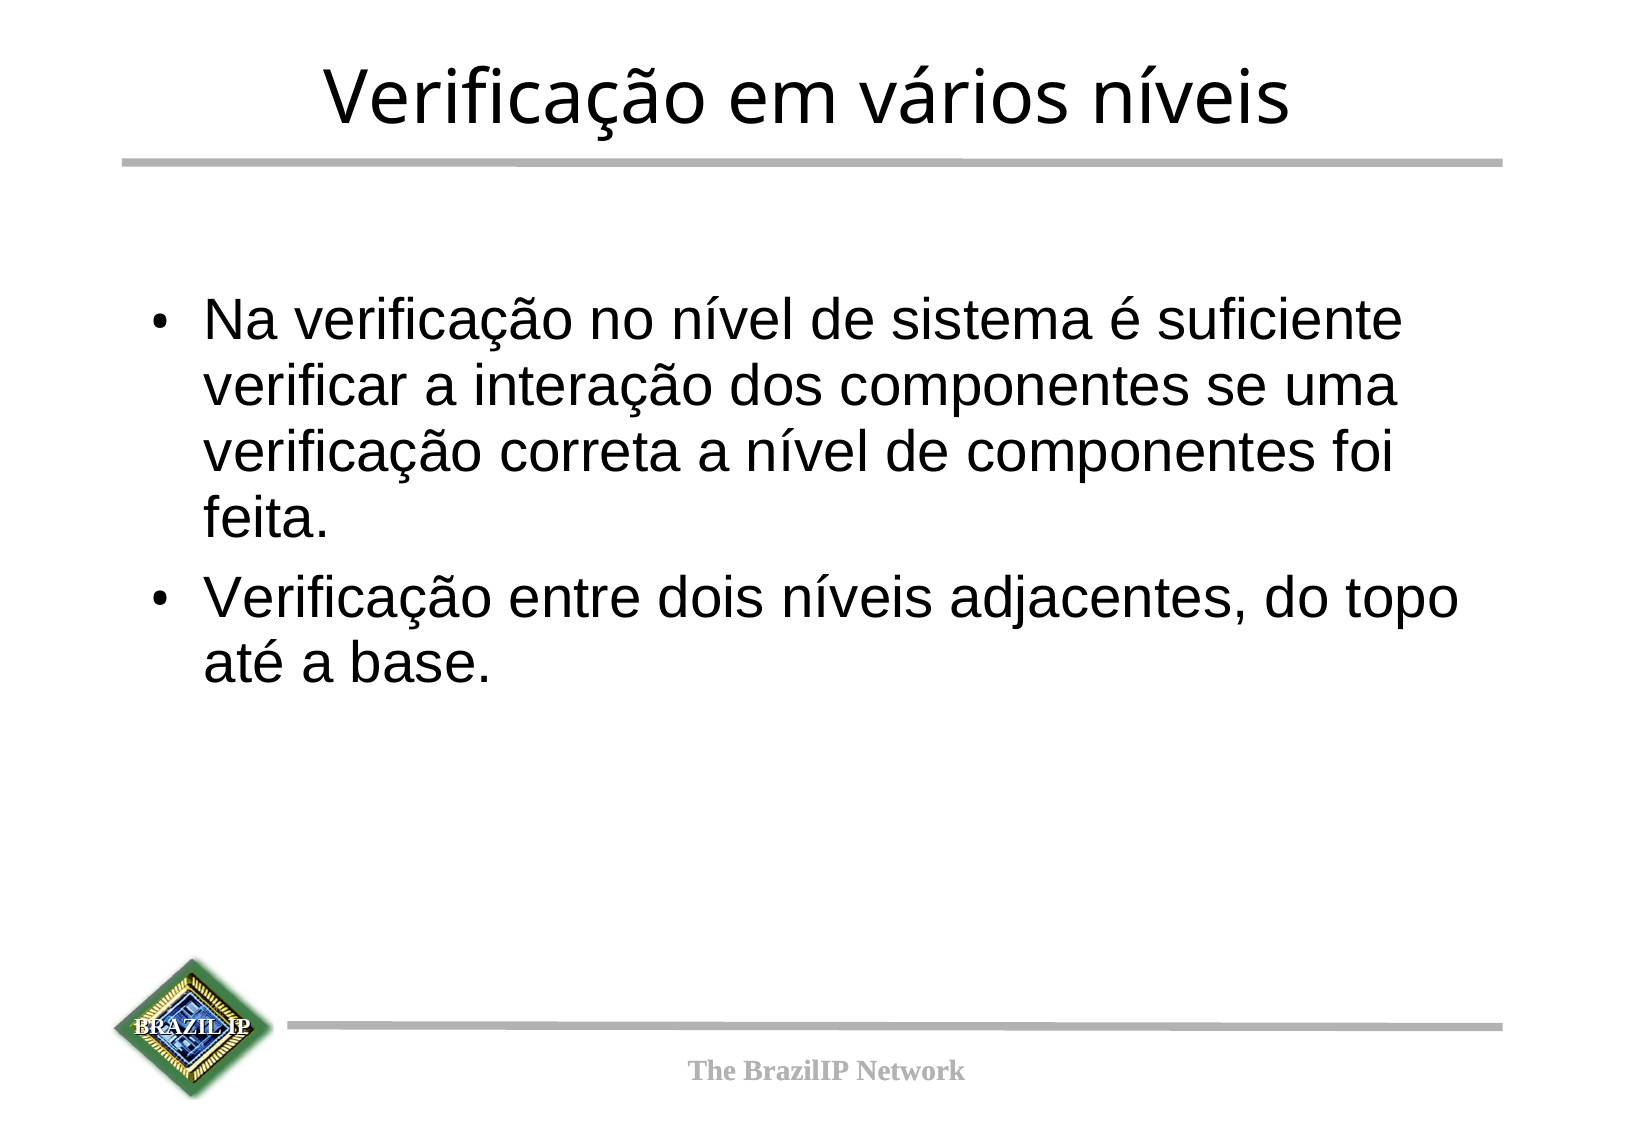

# Verificação em vários níveis
Na verificação no nível de sistema é suficiente verificar a interação dos componentes se uma verificação correta a nível de componentes foi feita.
Verificação entre dois níveis adjacentes, do topo até a base.